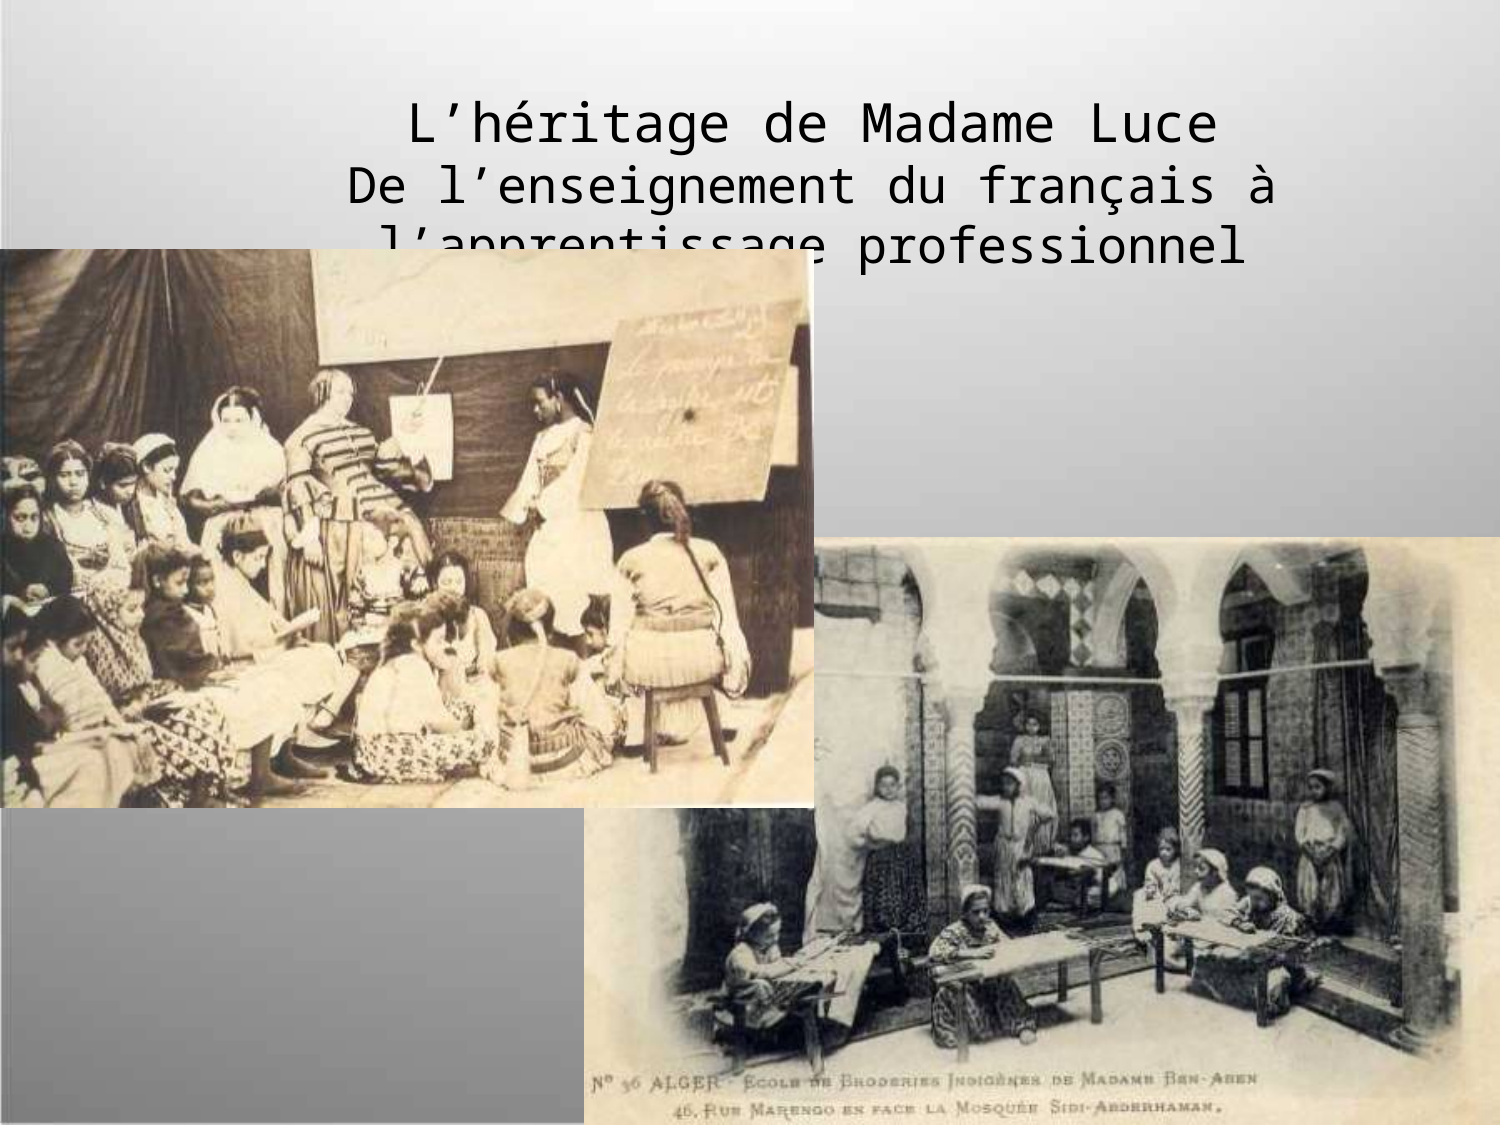

# L’héritage de Madame Luce De l’enseignement du français à l’apprentissage professionnel